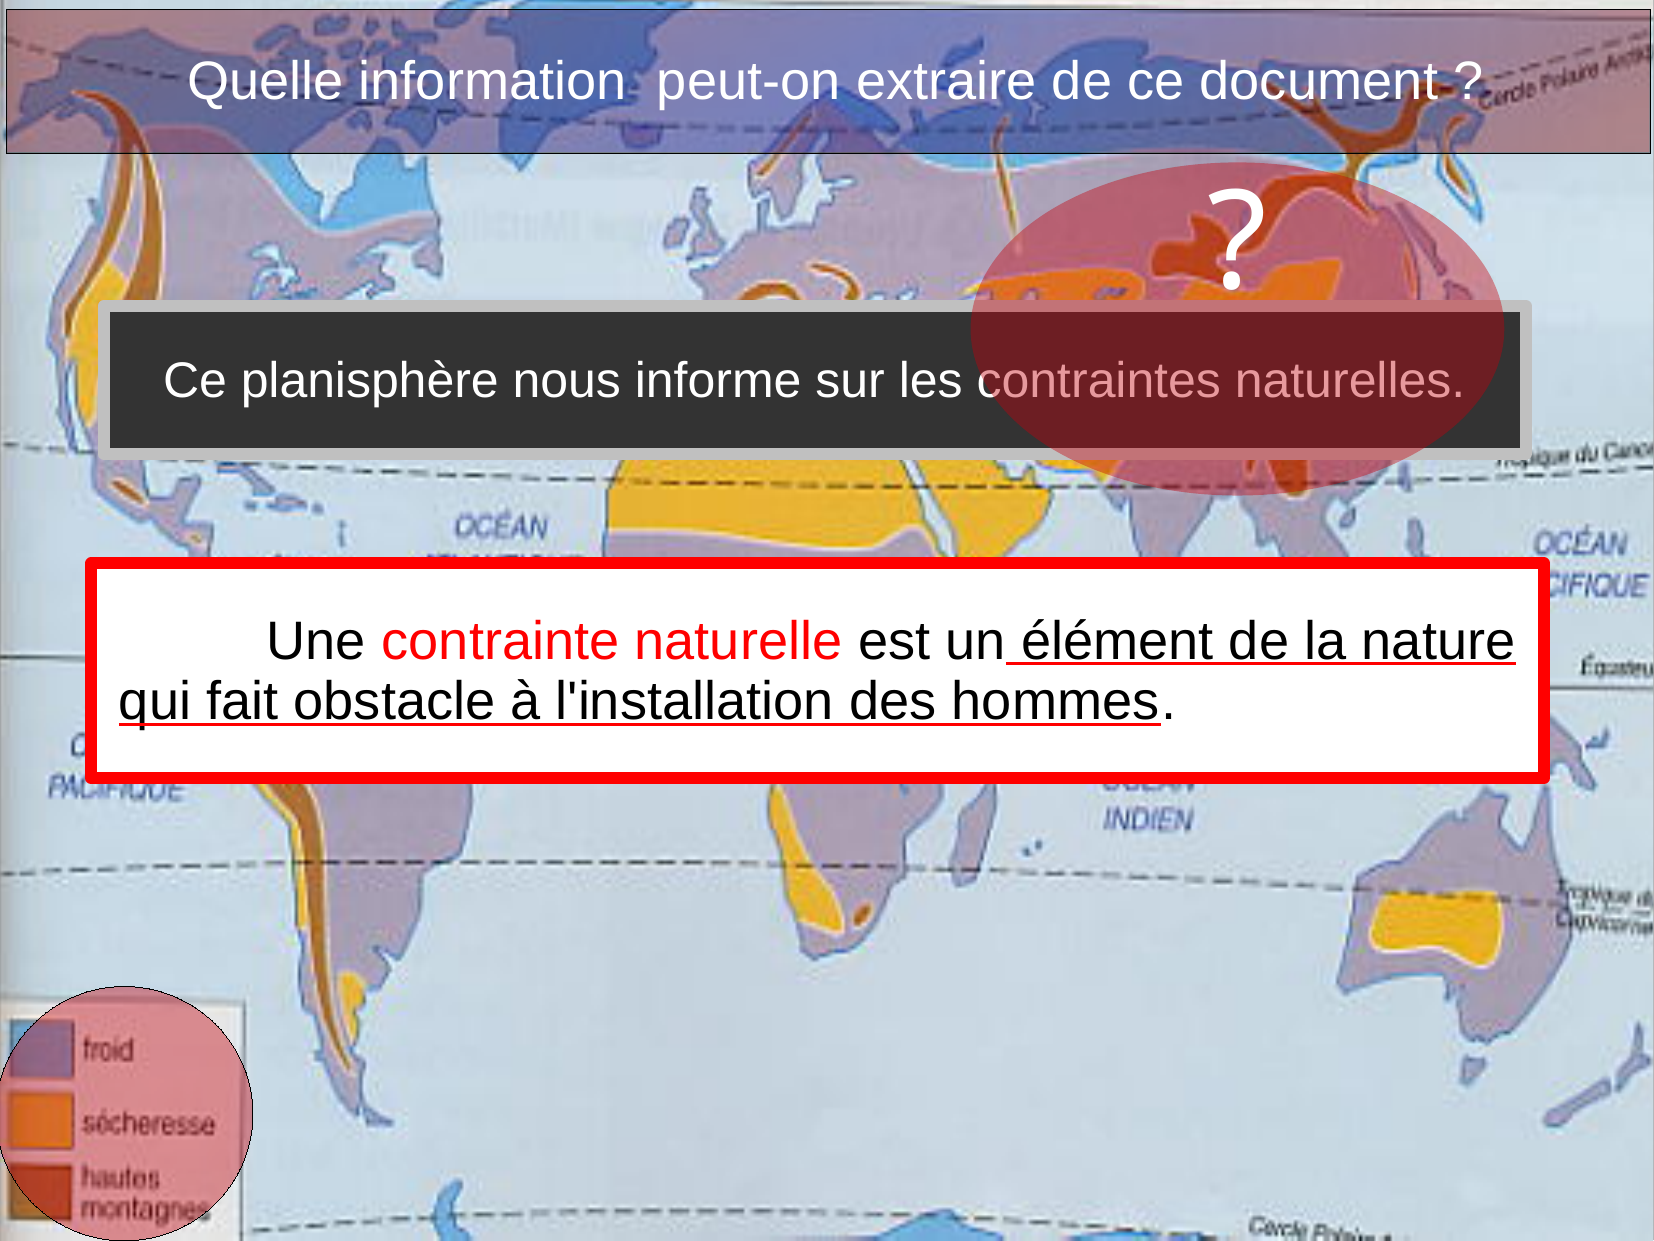

Quelle information peut-on extraire de ce document ?
?
Ce planisphère nous informe sur les contraintes naturelles.
 		Une contrainte naturelle est un élément de la nature
qui fait obstacle à l'installation des hommes.